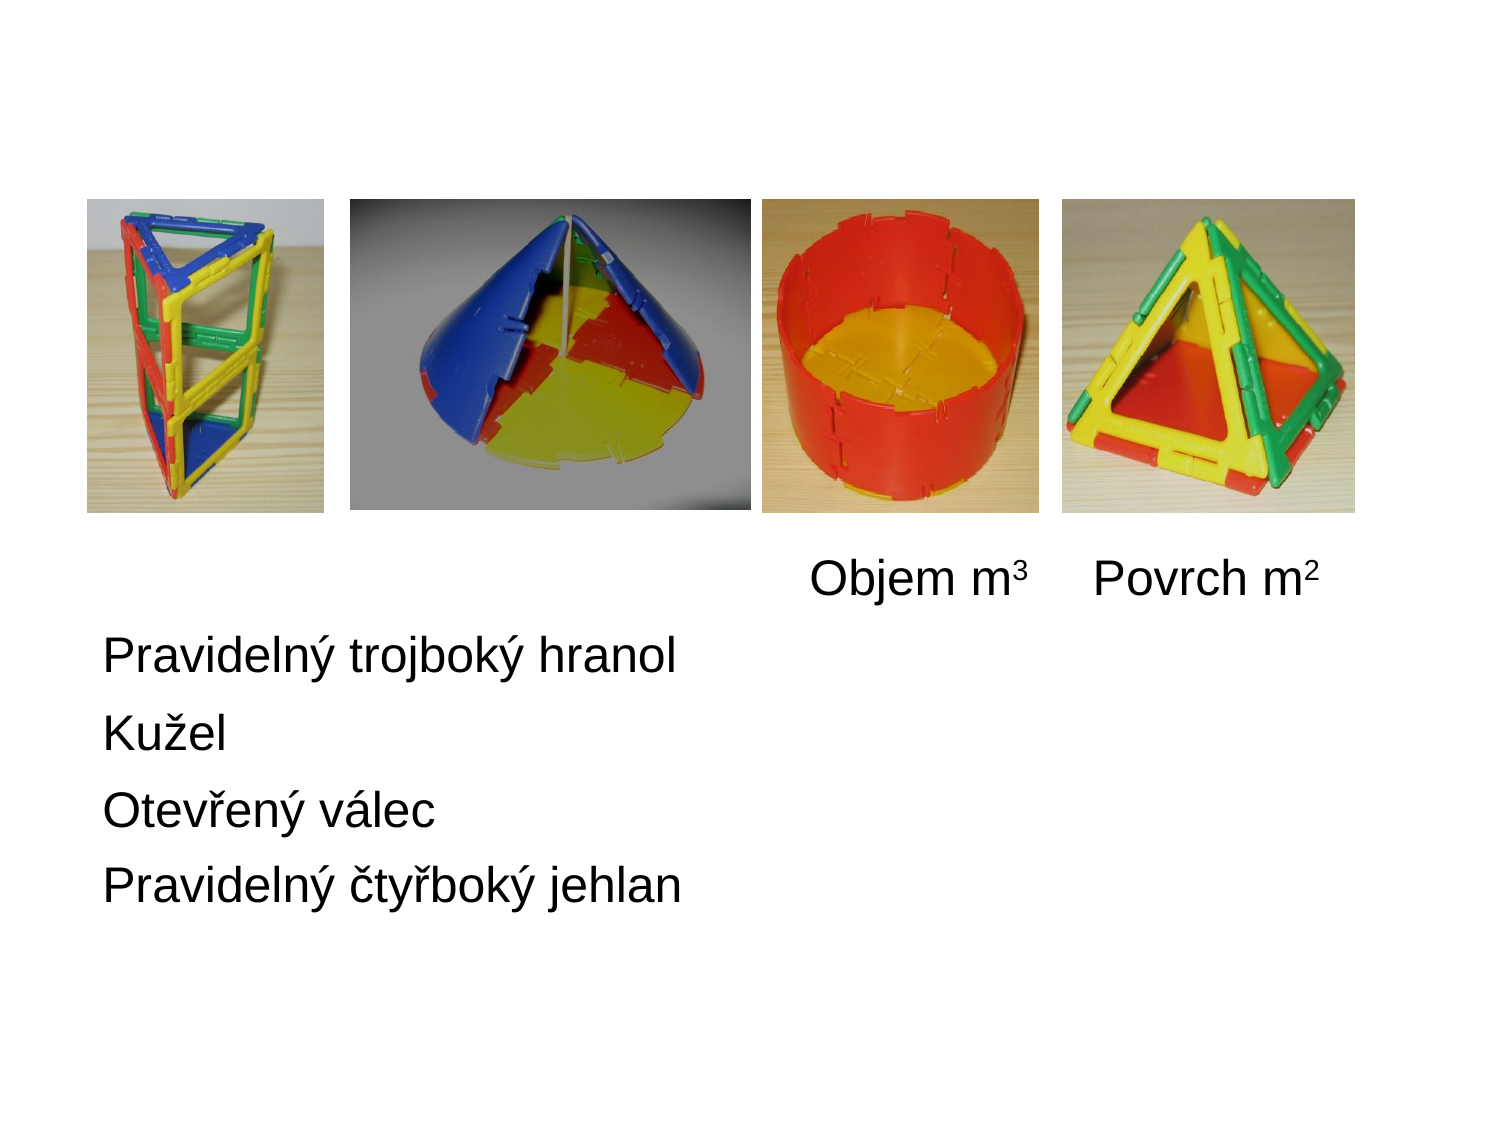

| | Objem m3 | Povrch m2 |
| --- | --- | --- |
| Pravidelný trojboký hranol | | |
| Kužel | | |
| Otevřený válec | | |
| Pravidelný čtyřboký jehlan | | |